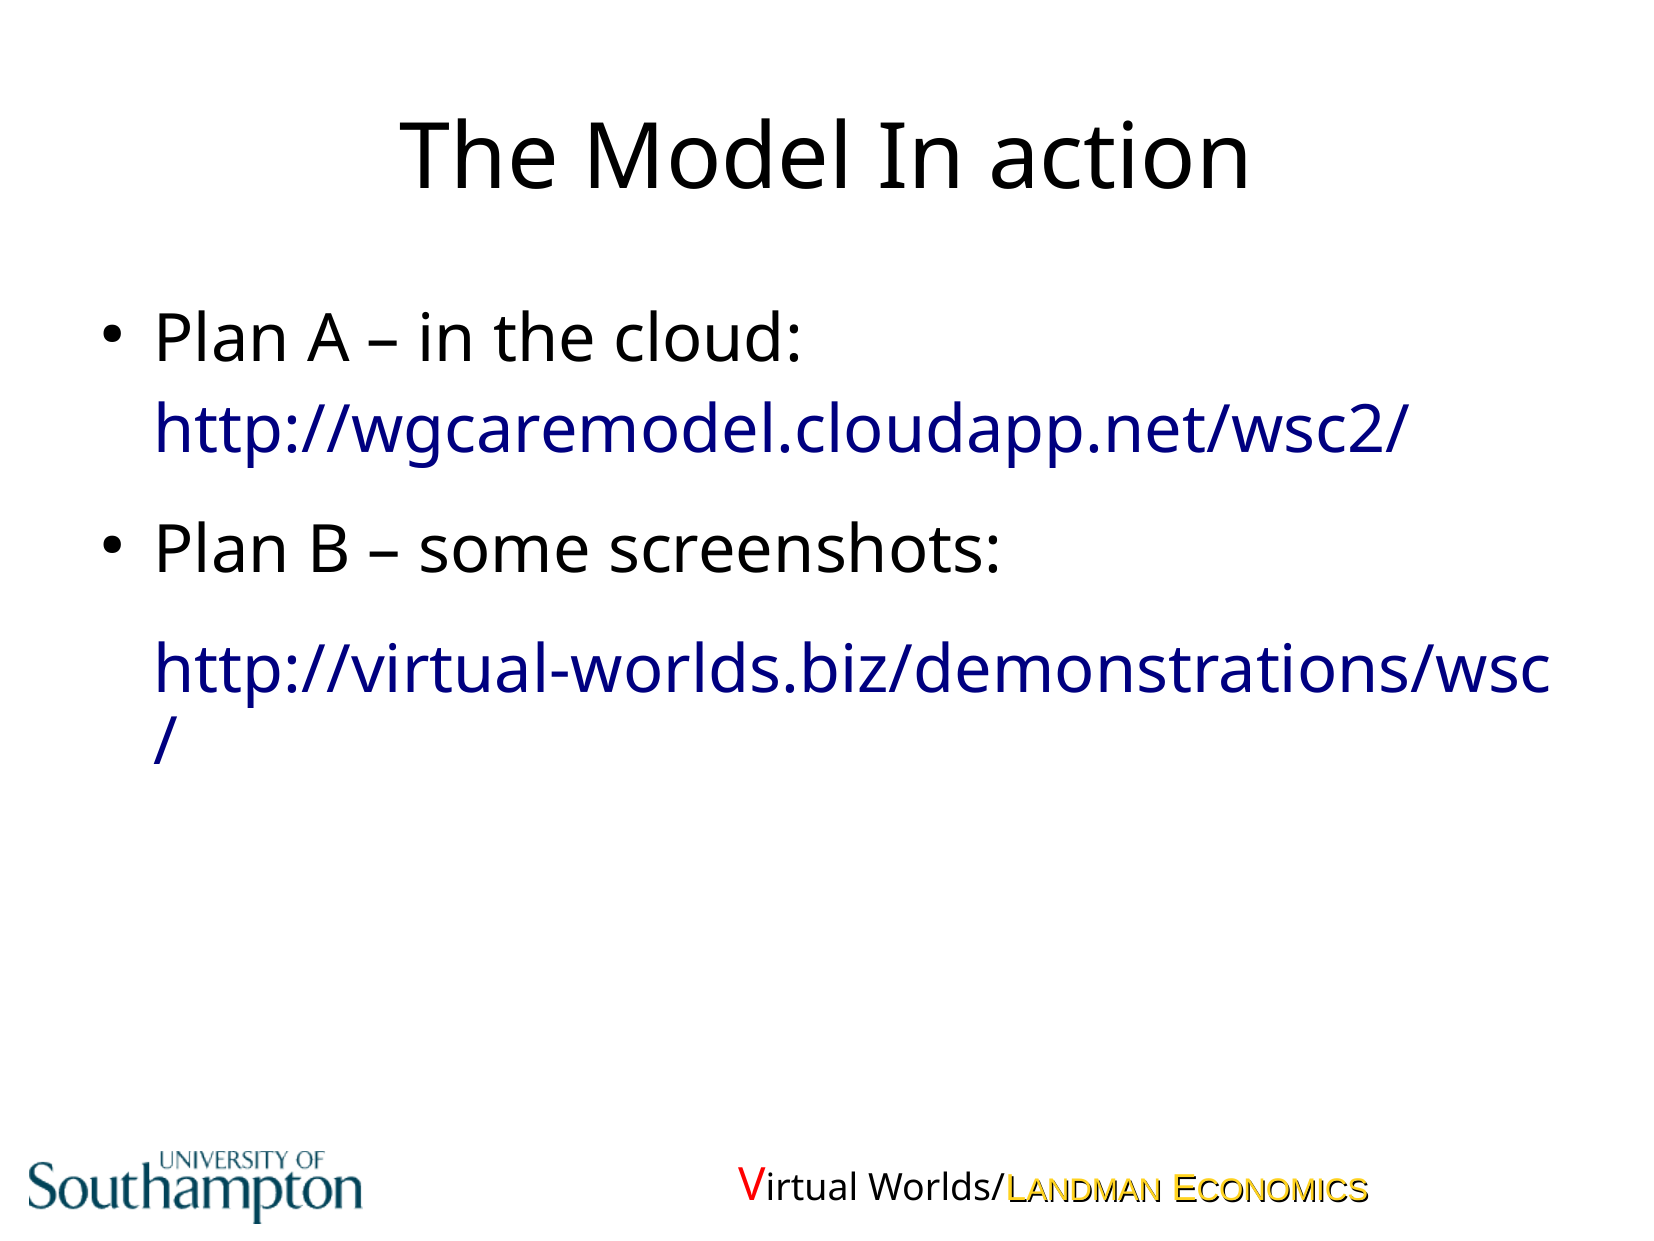

# The Model In action
Plan A – in the cloud: http://wgcaremodel.cloudapp.net/wsc2/
Plan B – some screenshots:
http://virtual-worlds.biz/demonstrations/wsc/